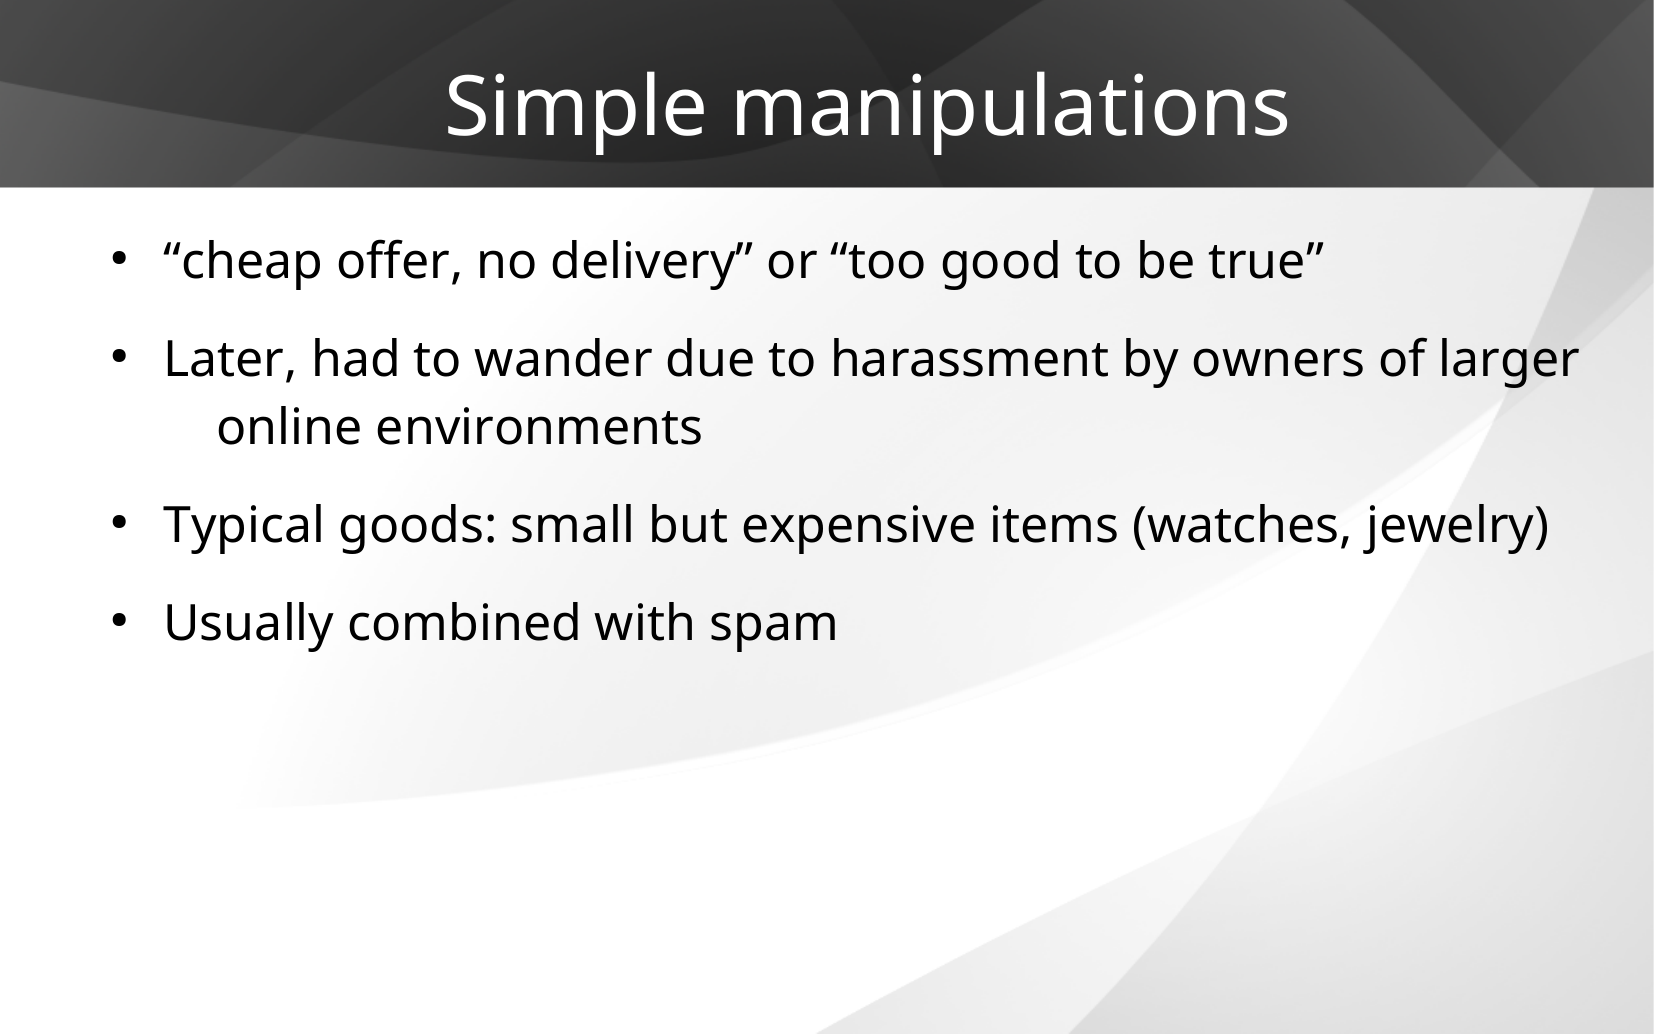

# Simple manipulations
“cheap offer, no delivery” or “too good to be true”
Later, had to wander due to harassment by owners of larger online environments
Typical goods: small but expensive items (watches, jewelry)
Usually combined with spam